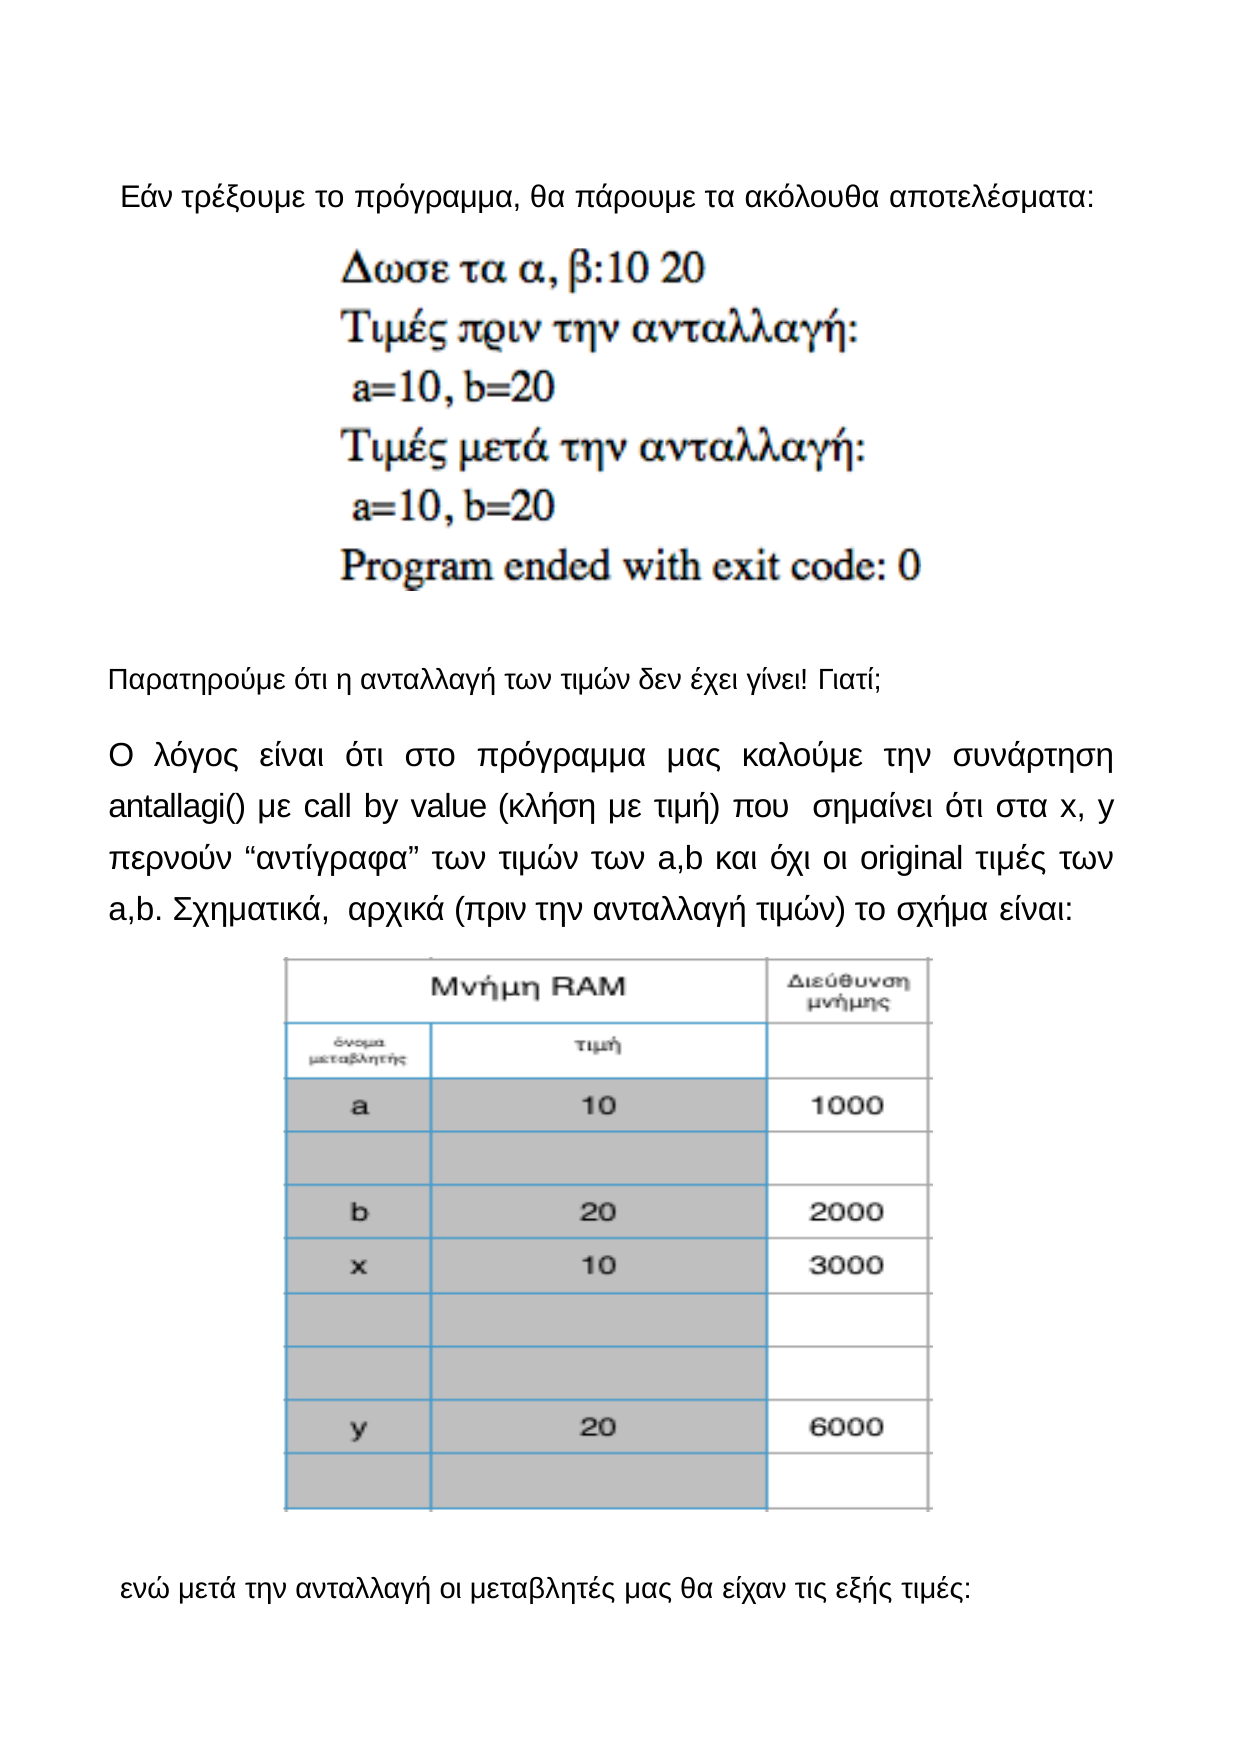

Εάν τρέξουμε το πρόγραμμα, θα πάρουμε τα ακόλουθα αποτελέσματα:
Παρατηρούμε ότι η ανταλλαγή των τιμών δεν έχει γίνει! Γιατί;
Ο λόγος είναι ότι στο πρόγραμμα μας καλούμε την συνάρτηση antallagi() με call by value (κλήση με τιμή) που σημαίνει ότι στα x, y περνούν “αντίγραφα” των τιμών των a,b και όχι οι original τιμές των a,b. Σχηματικά, αρχικά (πριν την ανταλλαγή τιμών) το σχήμα είναι:
ενώ μετά την ανταλλαγή οι μεταβλητές μας θα είχαν τις εξής τιμές: